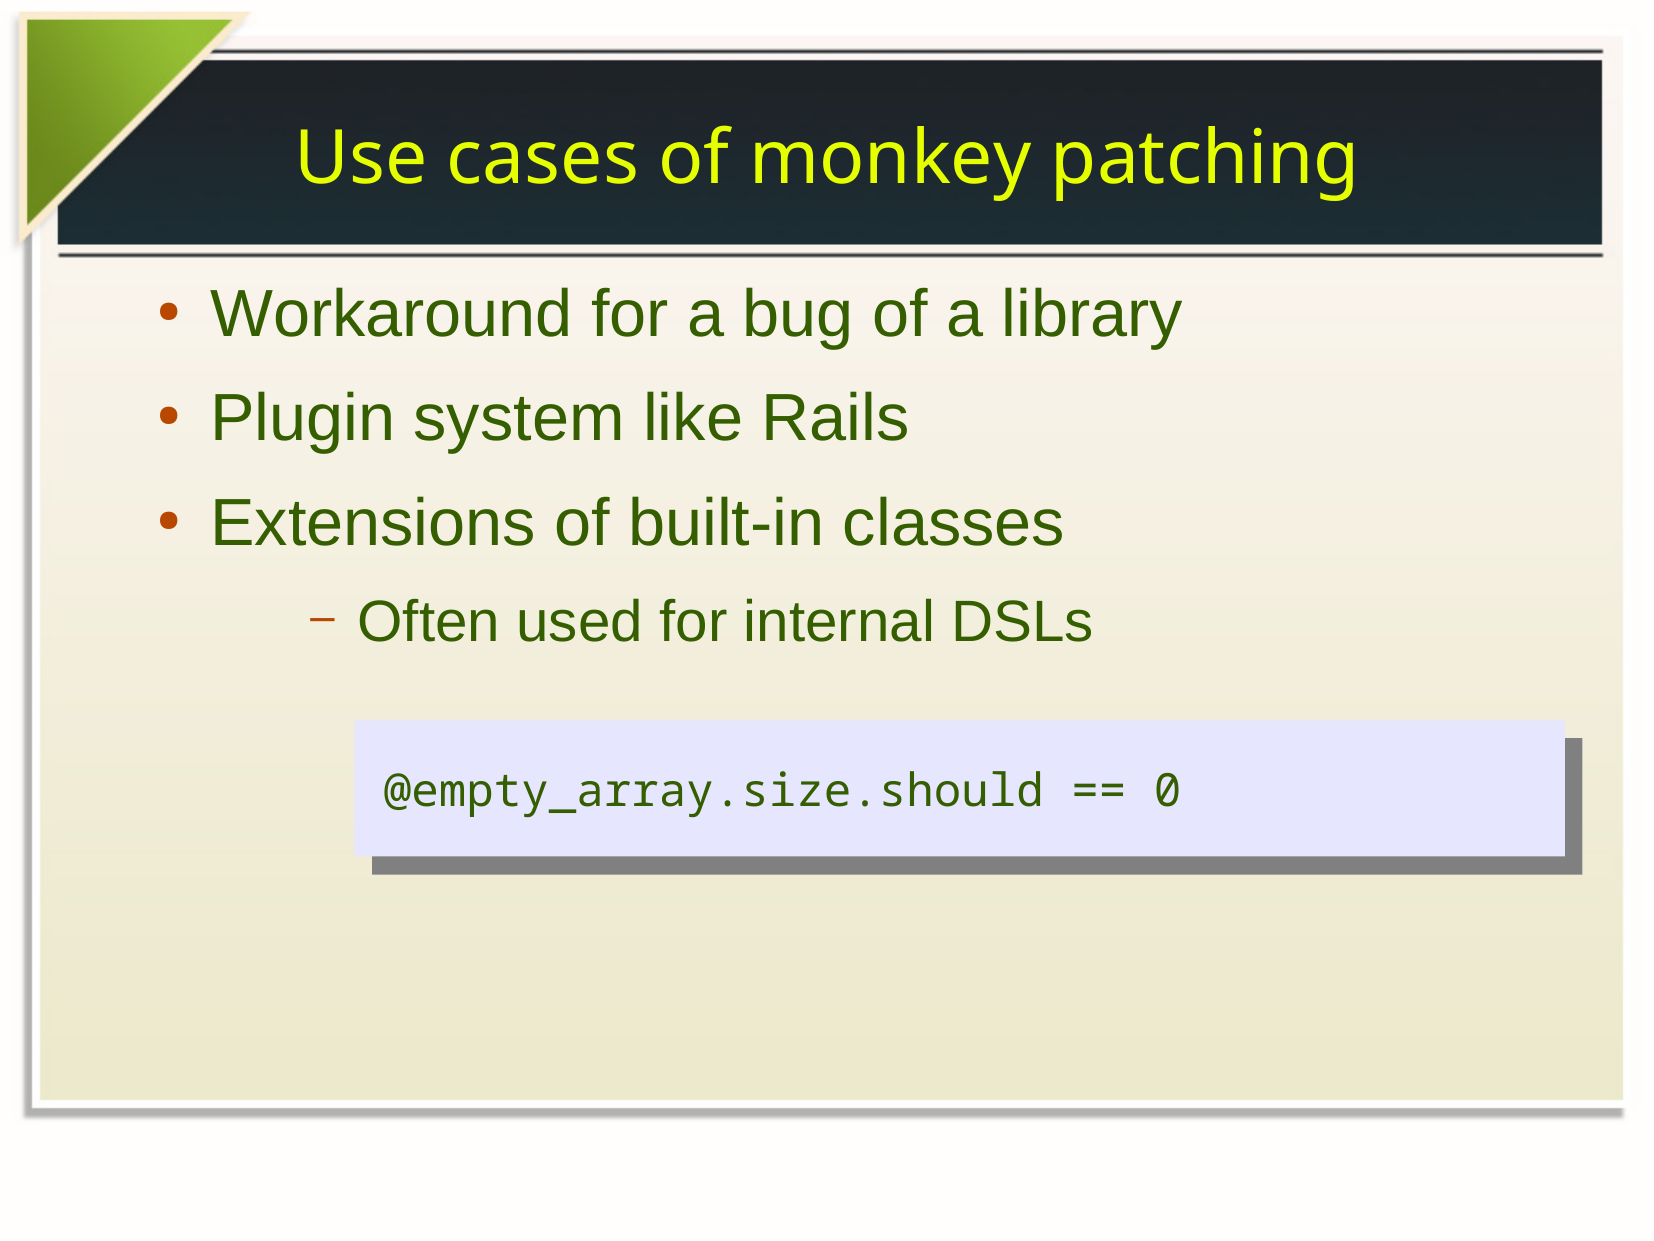

# Use cases of monkey patching
Workaround for a bug of a library
Plugin system like Rails
Extensions of built-in classes
Often used for internal DSLs
@empty_array.size.should == 0